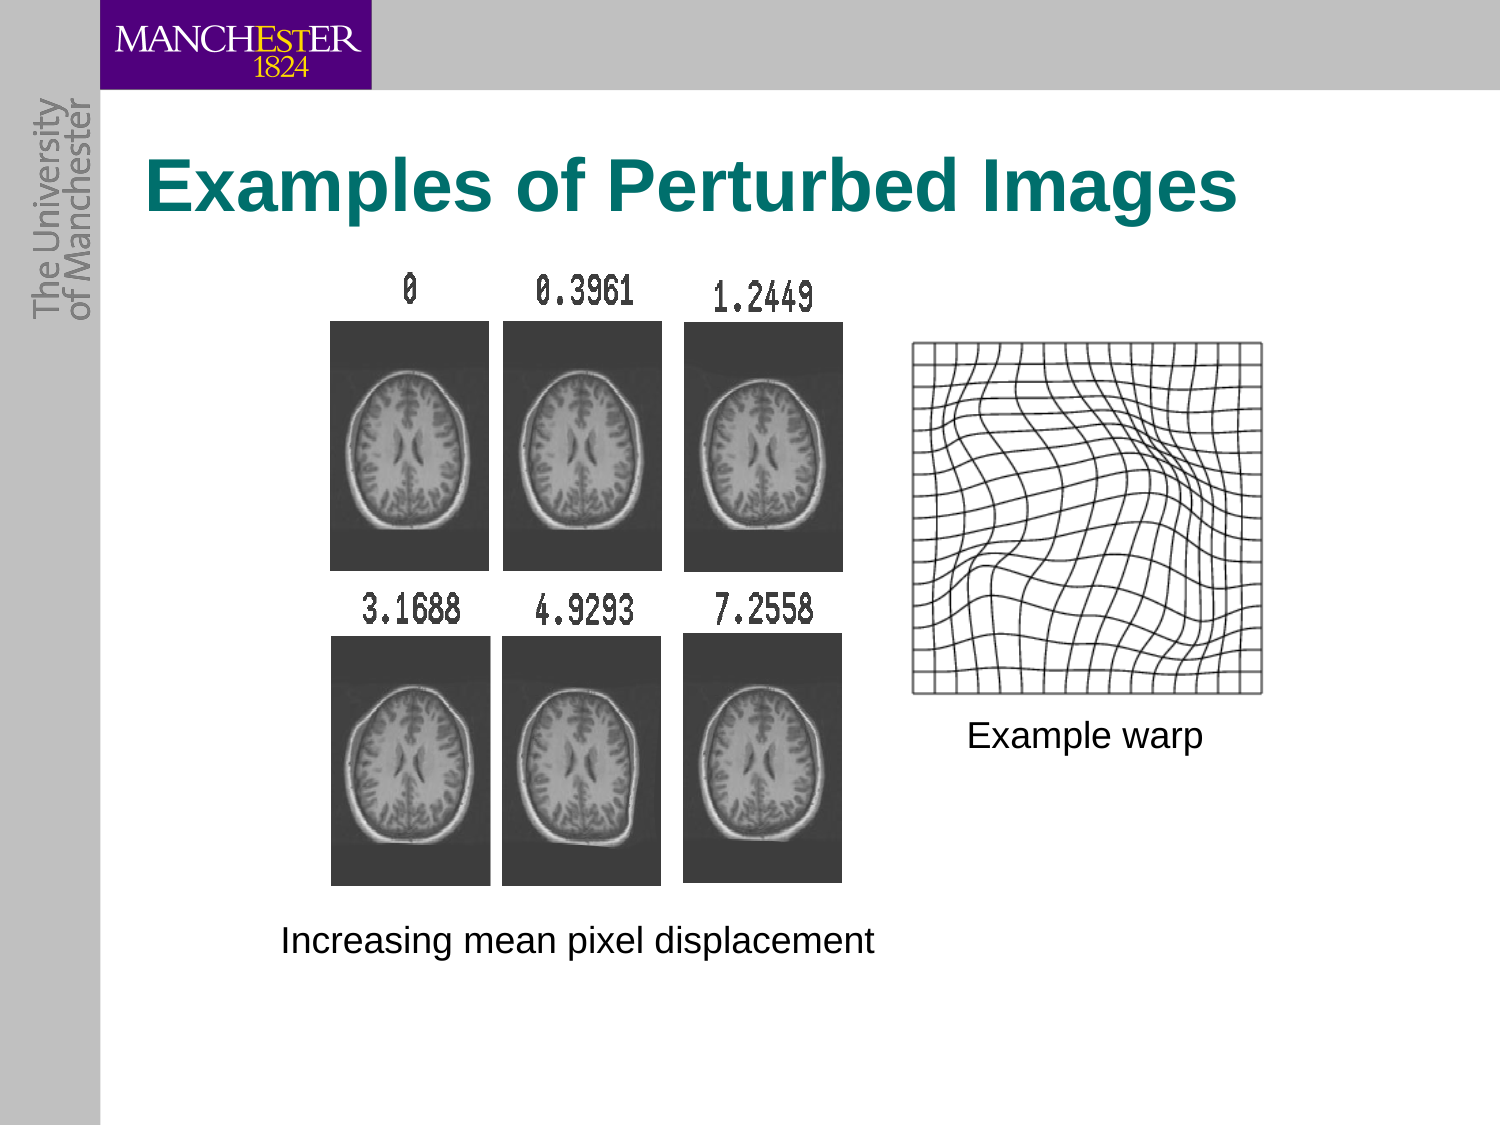

# Examples of Perturbed Images
CPS with 1 knot point
 Example warp
Increasing mean pixel displacement